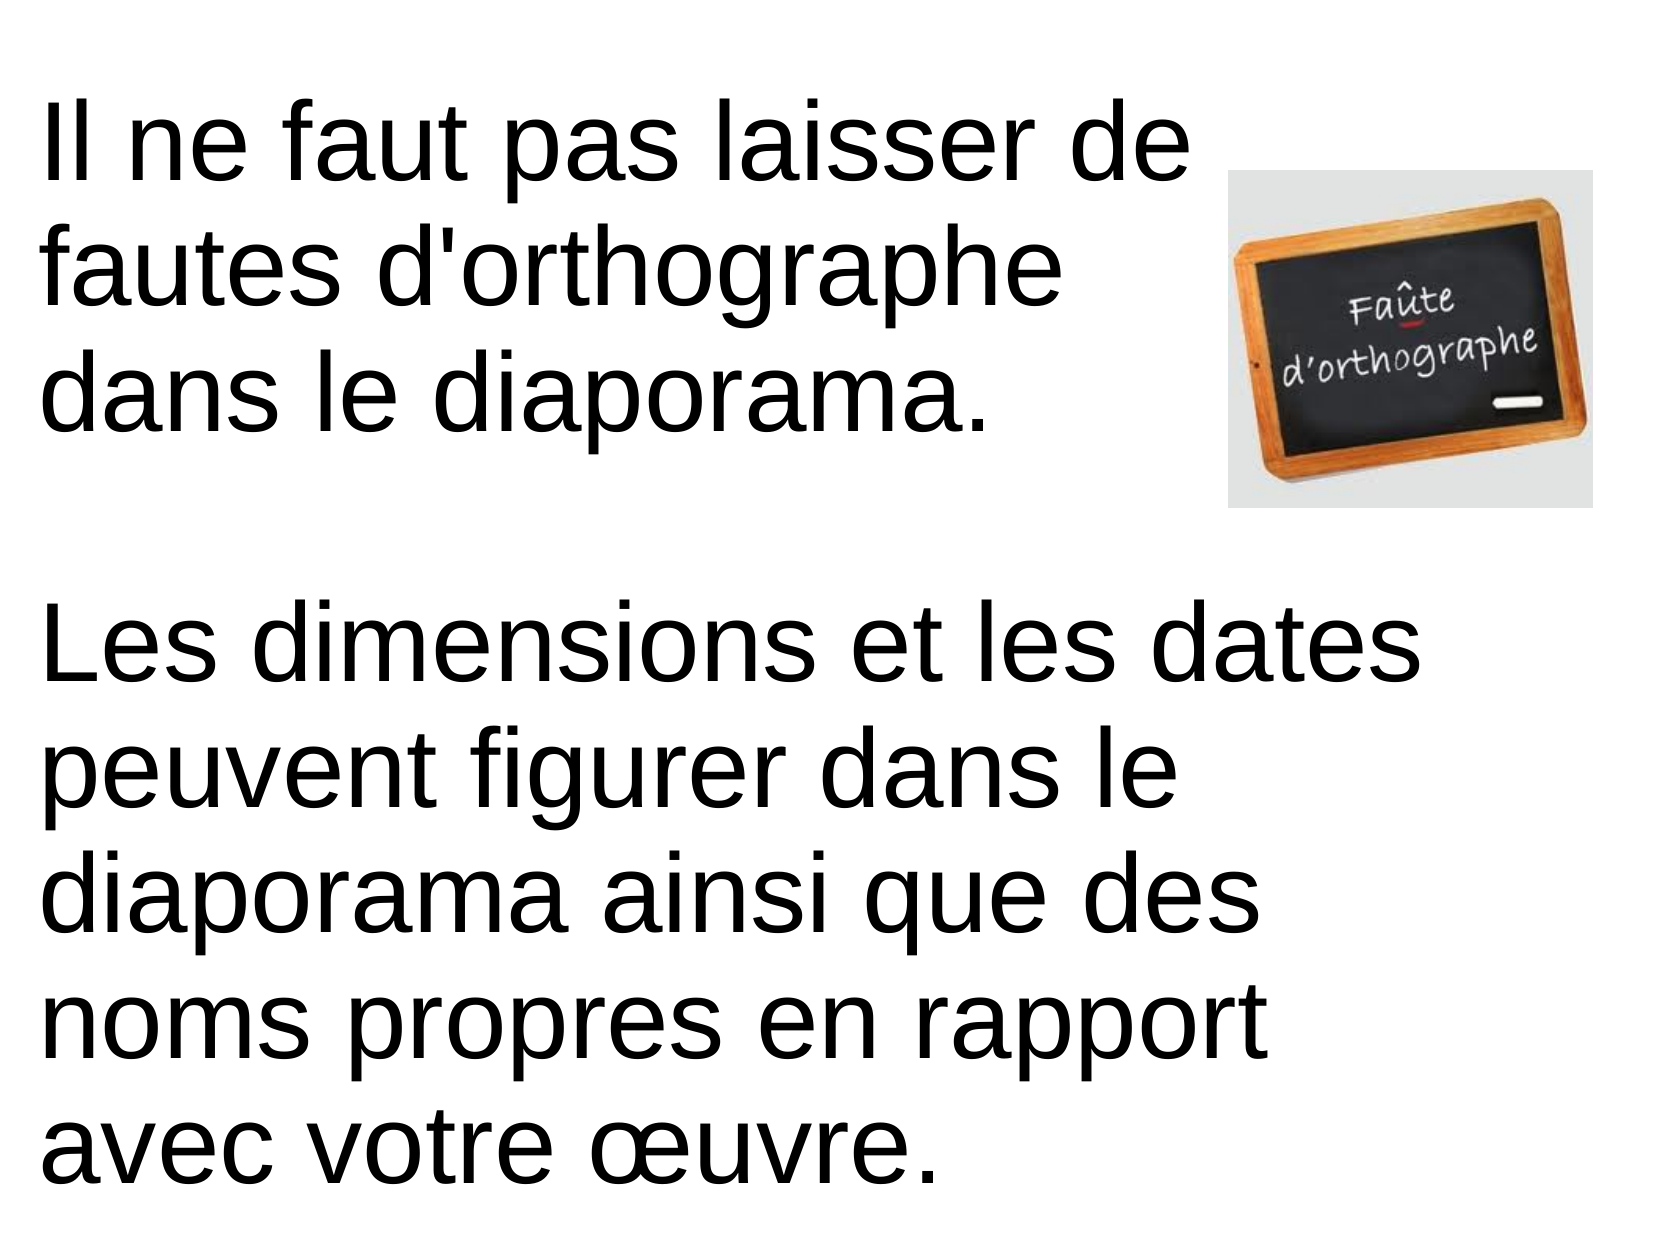

Il ne faut pas laisser de fautes d'orthographe
dans le diaporama.
Les dimensions et les dates peuvent figurer dans le diaporama ainsi que des noms propres en rapport avec votre œuvre.